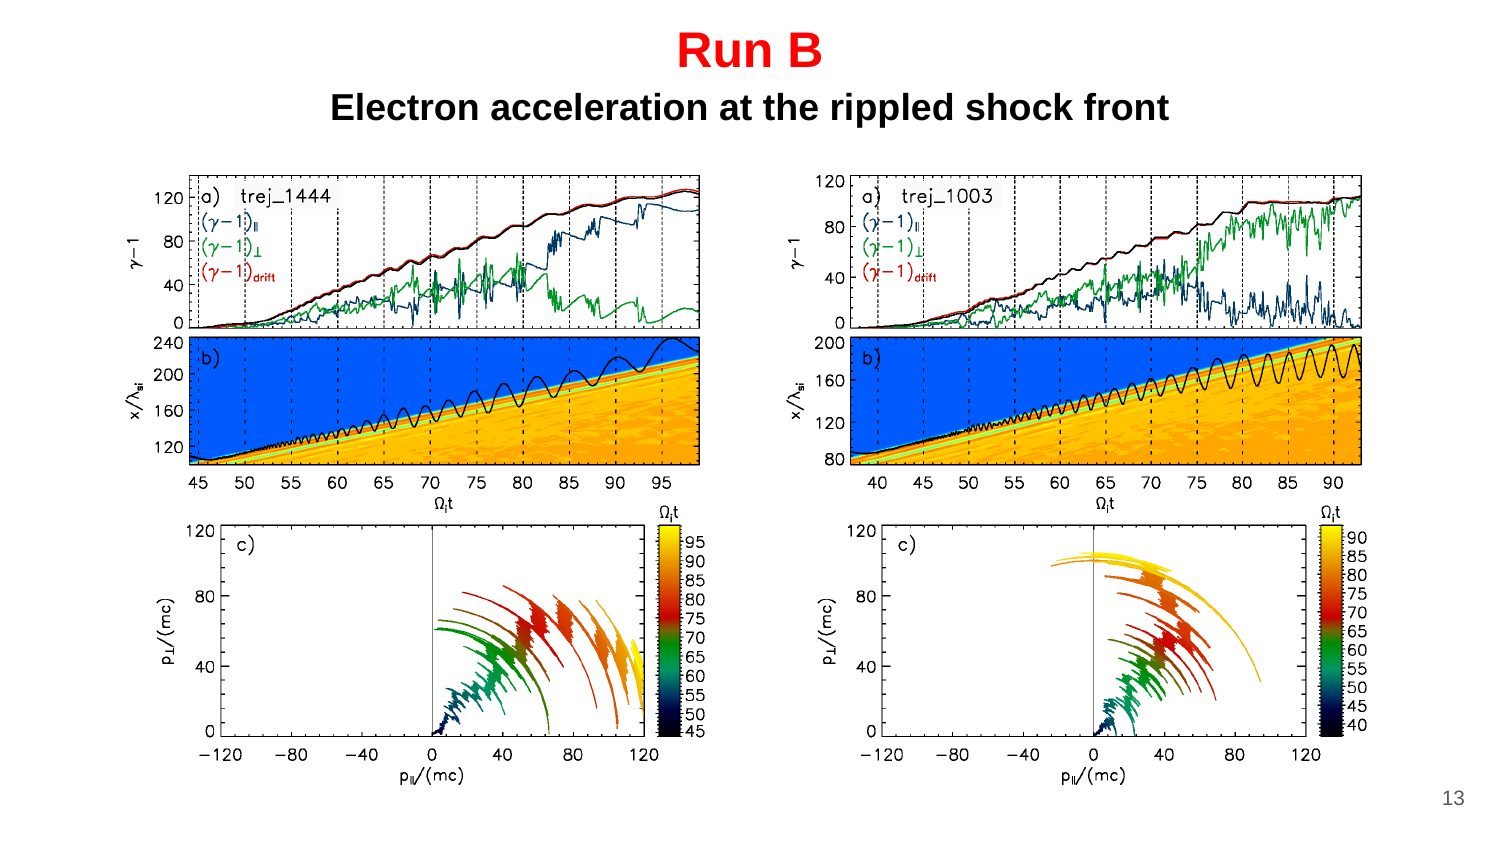

# Run B
Electron acceleration at the rippled shock front